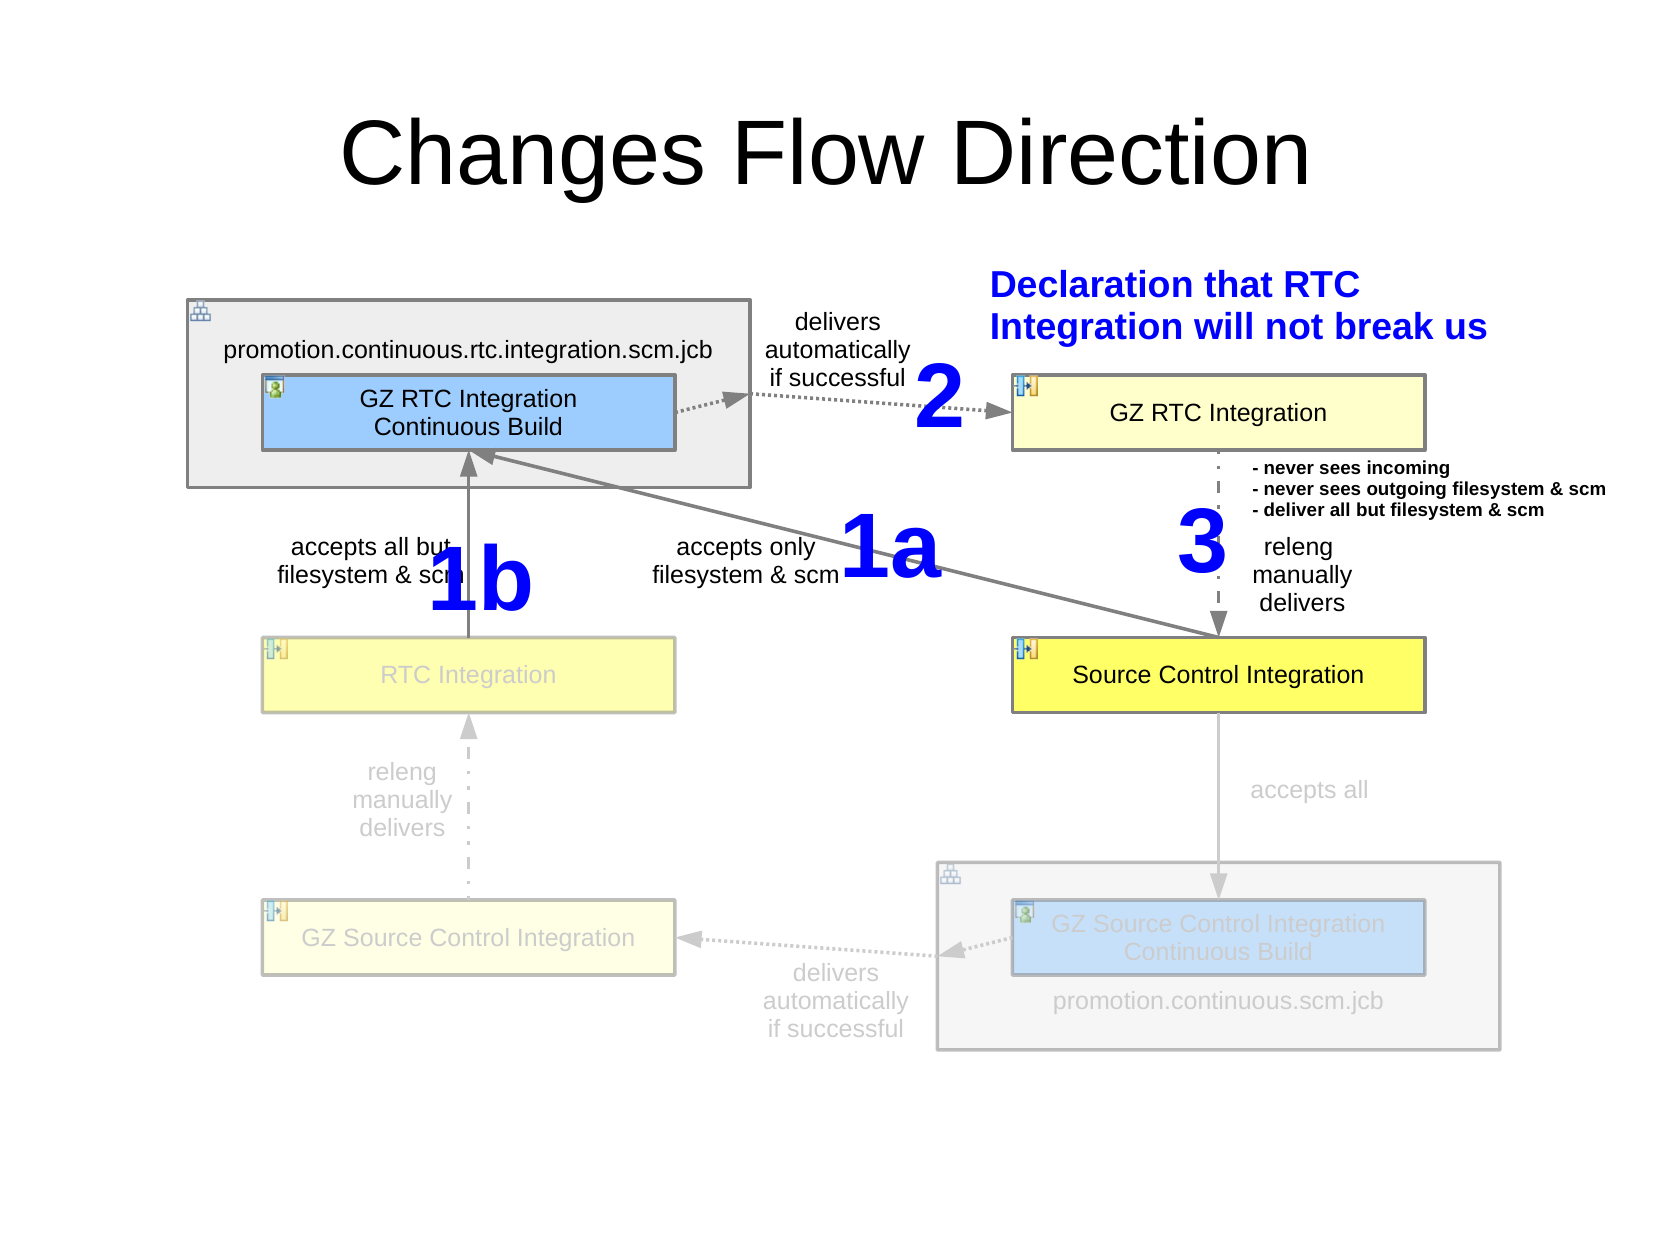

# Changes Flow Direction
Declaration that RTC Integration will not break us
promotion.continuous.rtc.integration.scm.jcb
delivers automatically if successful
2
GZ RTC Integration
Continuous Build
GZ RTC Integration
- never sees incoming
- never sees outgoing filesystem & scm
- deliver all but filesystem & scm
3
1a
1b
accepts all but
filesystem & scm
accepts only
filesystem & scm
releng manually delivers
RTC Integration
Source Control Integration
releng manually delivers
accepts all
promotion.continuous.scm.jcb
GZ Source Control Integration
GZ Source Control Integration
Continuous Build
delivers automatically if successful